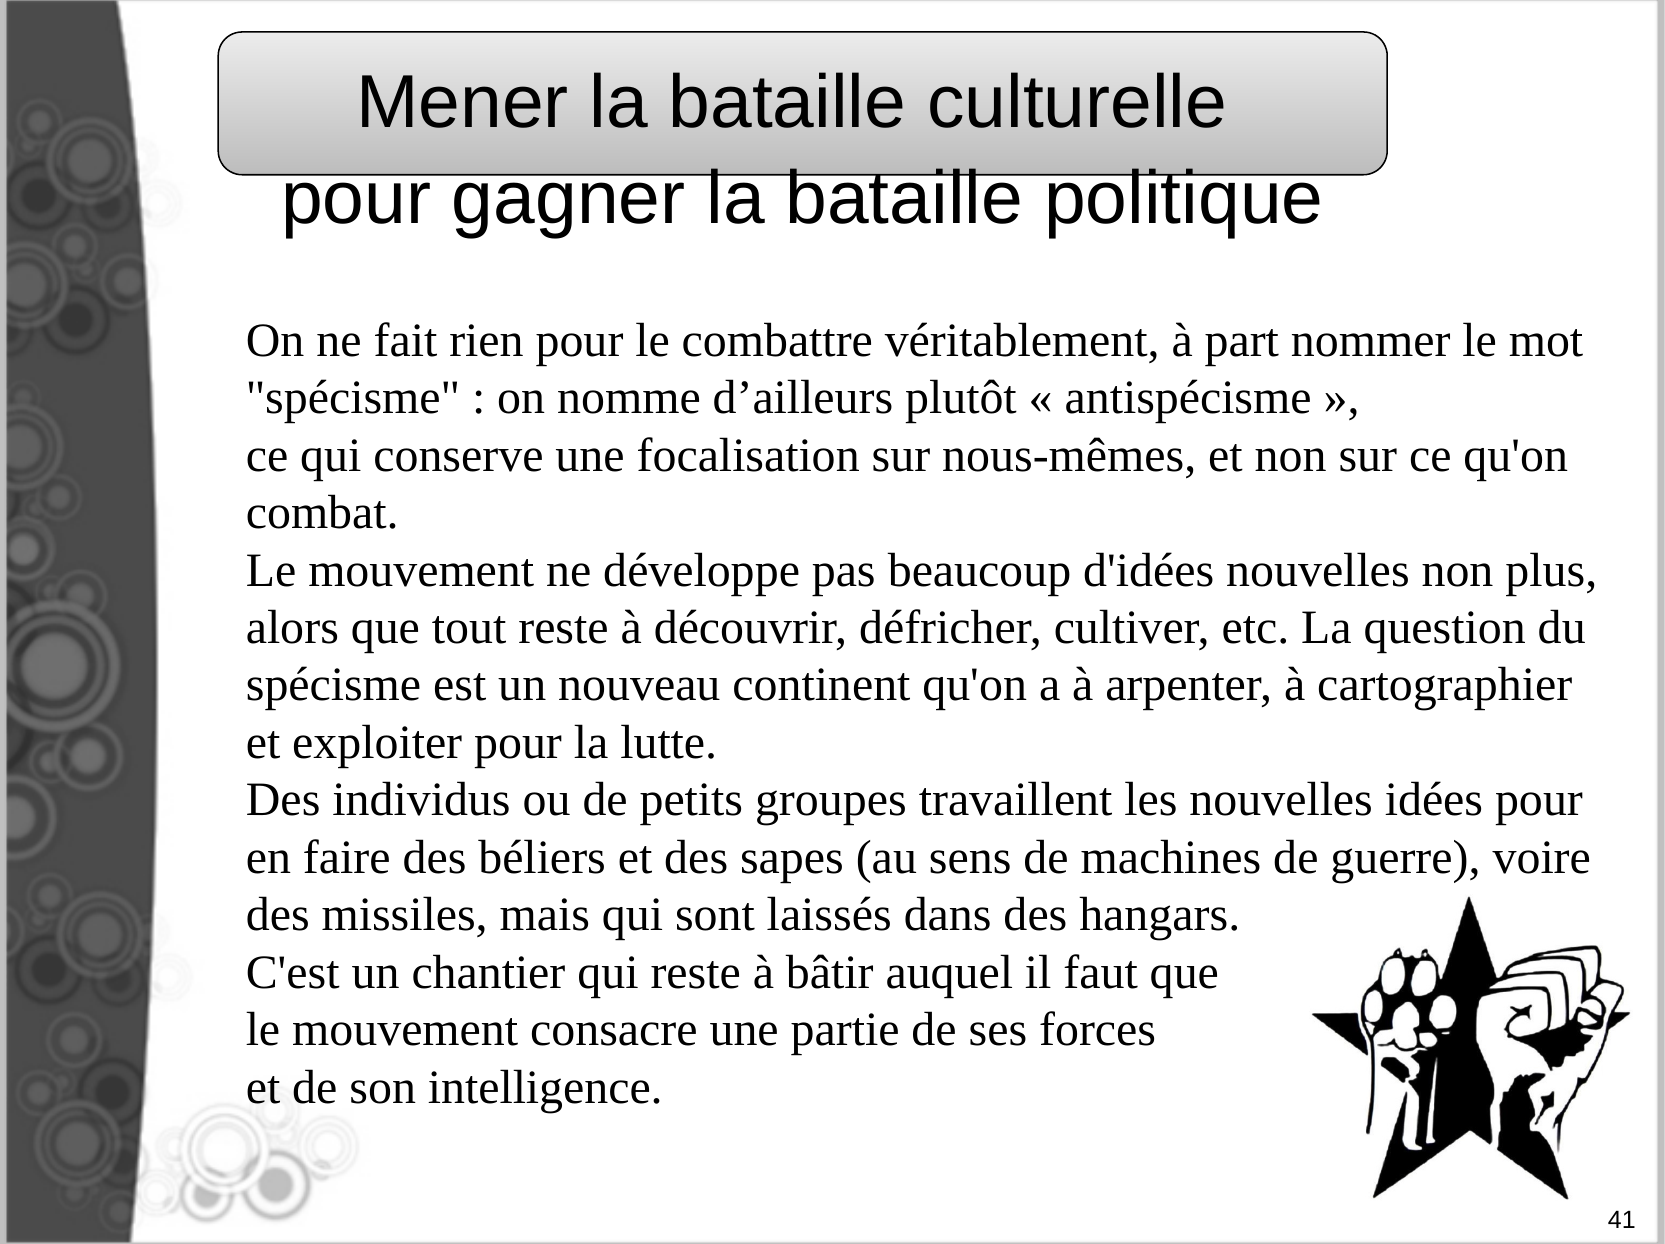

Mener la bataille culturelle
pour gagner la bataille politique
On ne fait rien pour le combattre véritablement, à part nommer le mot "spécisme" : on nomme d’ailleurs plutôt « antispécisme »,
ce qui conserve une focalisation sur nous-mêmes, et non sur ce qu'on combat.
Le mouvement ne développe pas beaucoup d'idées nouvelles non plus, alors que tout reste à découvrir, défricher, cultiver, etc. La question du spécisme est un nouveau continent qu'on a à arpenter, à cartographier et exploiter pour la lutte.
Des individus ou de petits groupes travaillent les nouvelles idées pour en faire des béliers et des sapes (au sens de machines de guerre), voire des missiles, mais qui sont laissés dans des hangars.
C'est un chantier qui reste à bâtir auquel il faut que
le mouvement consacre une partie de ses forces
et de son intelligence.
41